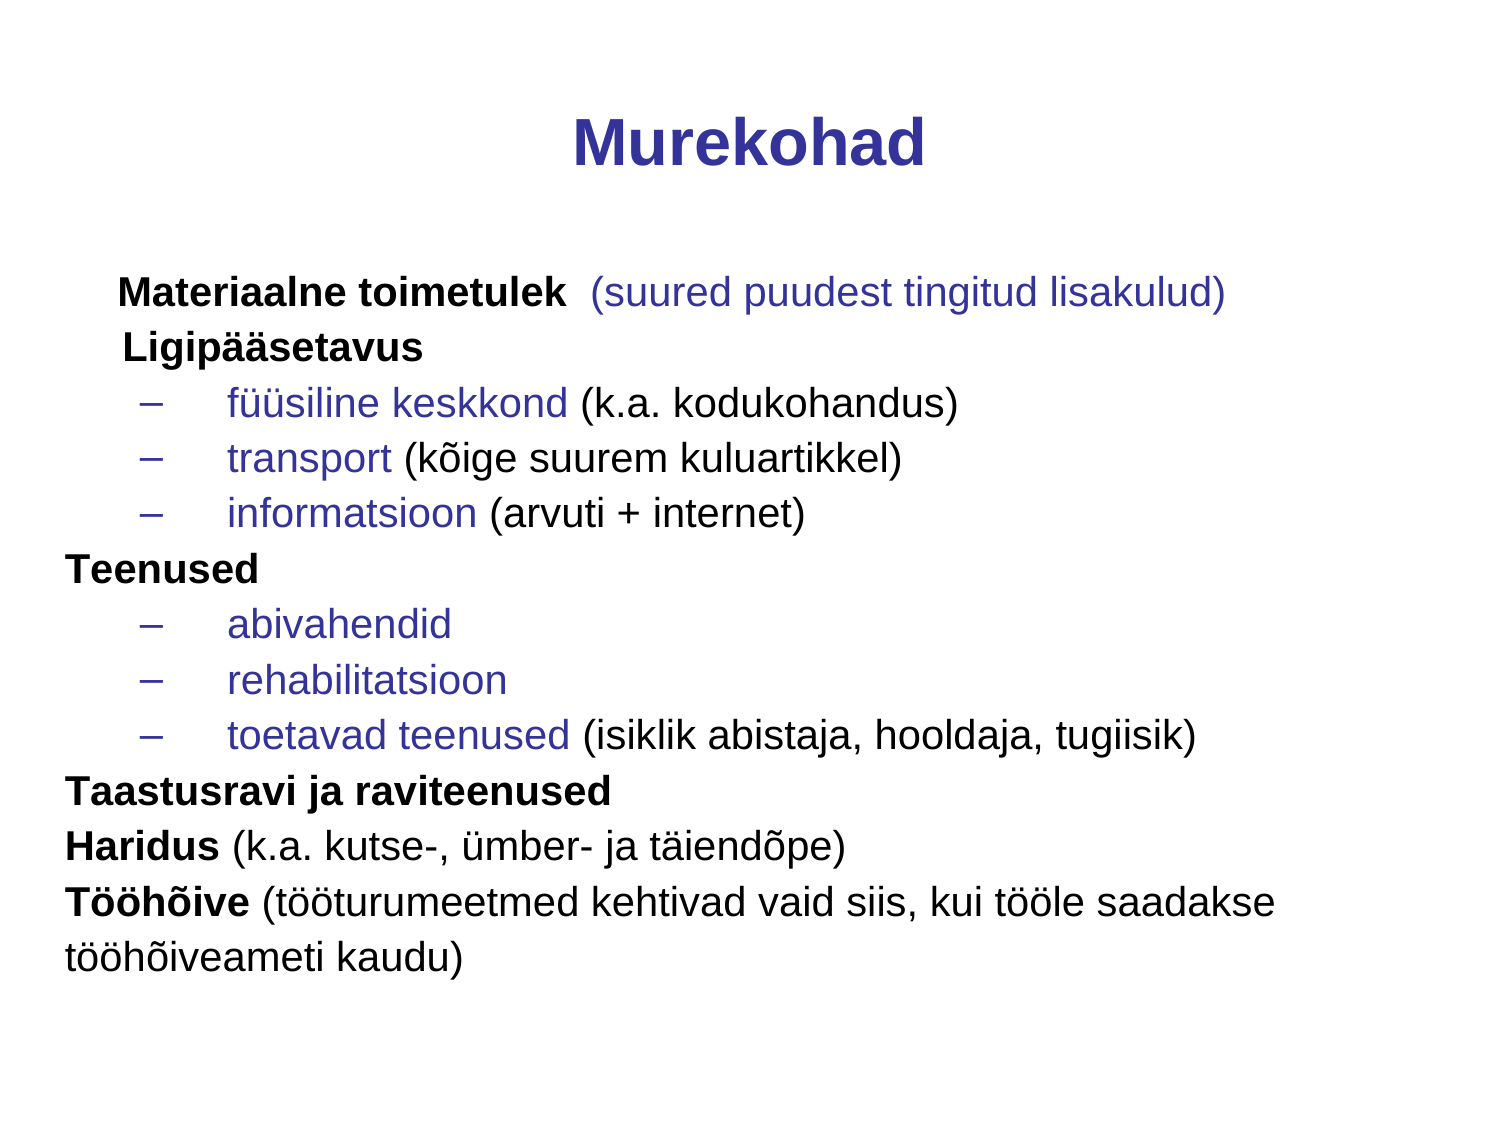

# Murekohad
 Materiaalne toimetulek (suured puudest tingitud lisakulud)
 Ligipääsetavus
füüsiline keskkond (k.a. kodukohandus)
transport (kõige suurem kuluartikkel)
informatsioon (arvuti + internet)
Teenused
abivahendid
rehabilitatsioon
toetavad teenused (isiklik abistaja, hooldaja, tugiisik)
Taastusravi ja raviteenused
Haridus (k.a. kutse-, ümber- ja täiendõpe)
Tööhõive (tööturumeetmed kehtivad vaid siis, kui tööle saadakse
tööhõiveameti kaudu)